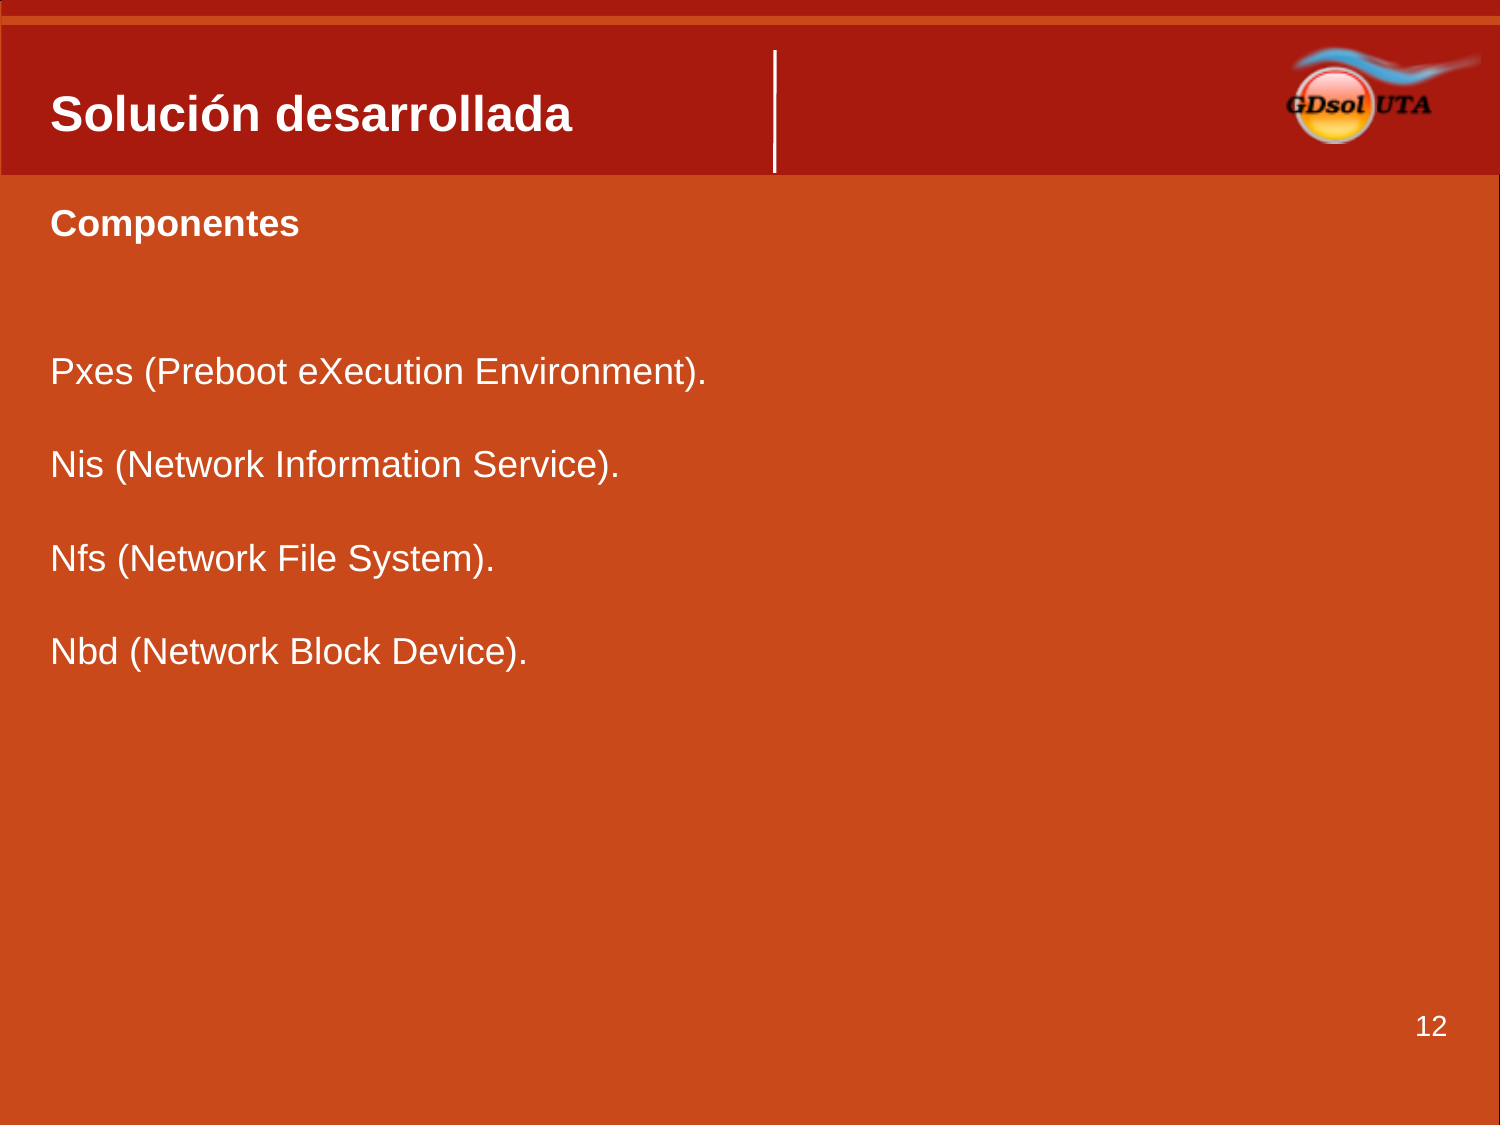

# Solución desarrollada
Componentes
Pxes (Preboot eXecution Environment).
Nis (Network Information Service).
Nfs (Network File System).
Nbd (Network Block Device).